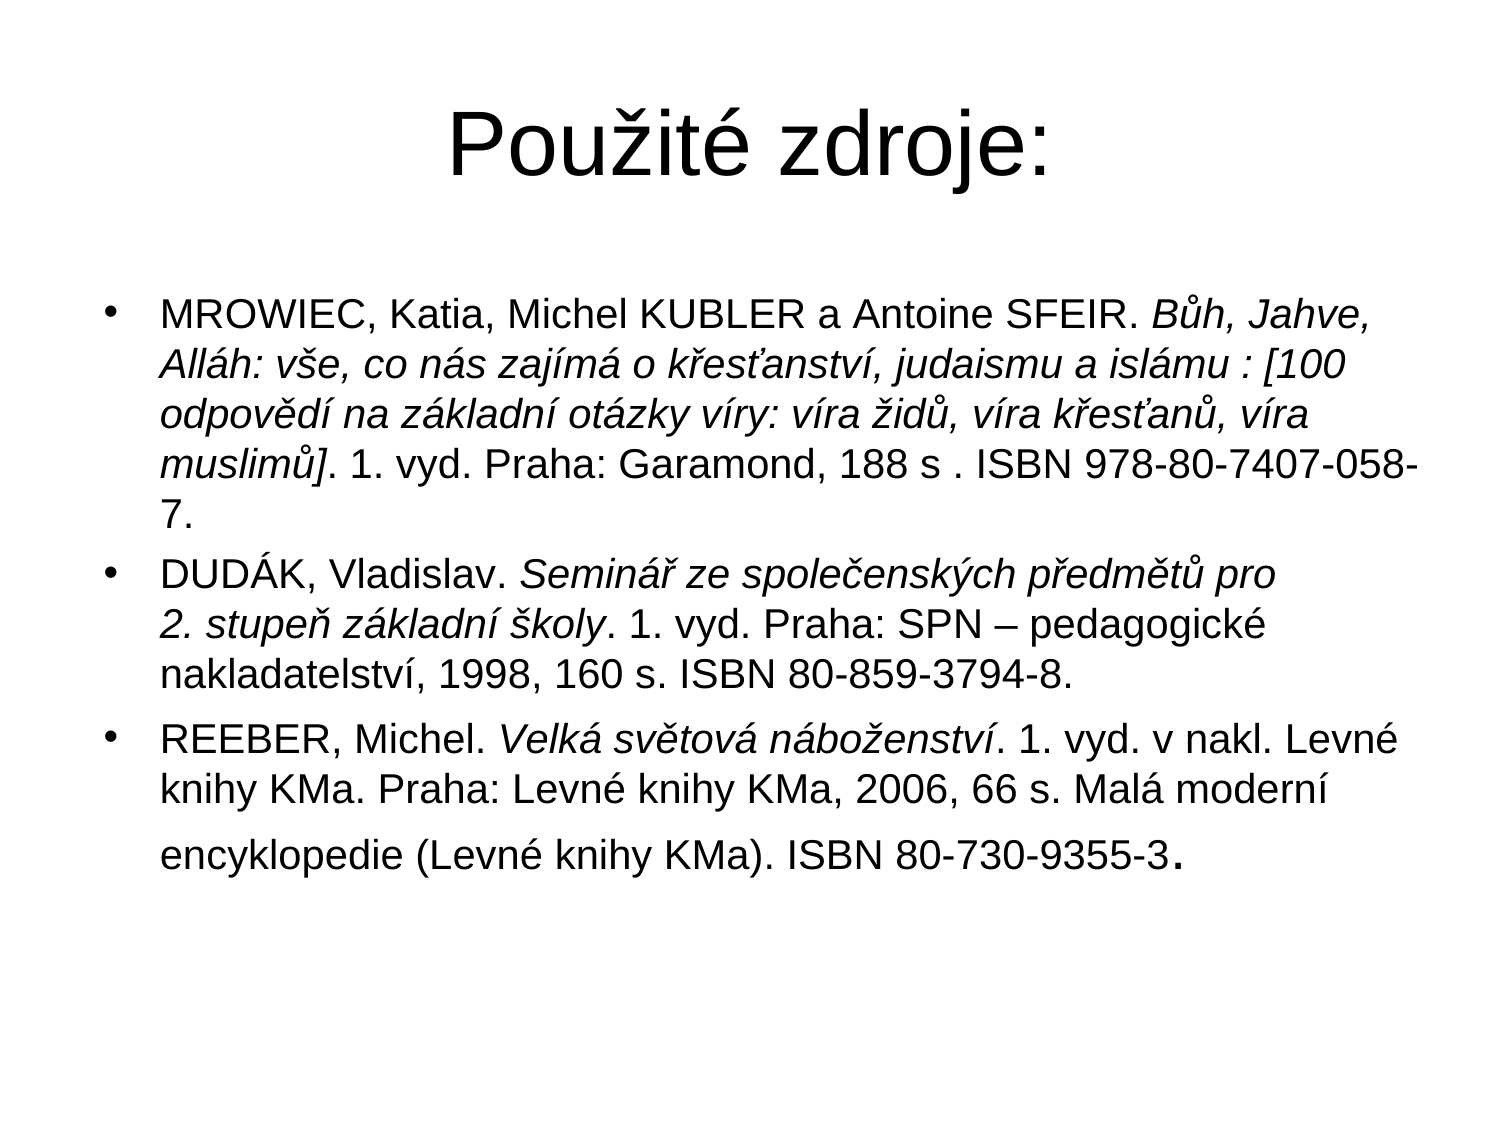

# Použité zdroje:
MROWIEC, Katia, Michel KUBLER a Antoine SFEIR. Bůh, Jahve, Alláh: vše, co nás zajímá o křesťanství, judaismu a islámu : [100 odpovědí na základní otázky víry: víra židů, víra křesťanů, víra muslimů]. 1. vyd. Praha: Garamond, 188 s . ISBN 978-80-7407-058-7.
DUDÁK, Vladislav. Seminář ze společenských předmětů pro
2. stupeň základní školy. 1. vyd. Praha: SPN – pedagogické nakladatelství, 1998, 160 s. ISBN 80-859-3794-8.
REEBER, Michel. Velká světová náboženství. 1. vyd. v nakl. Levné knihy KMa. Praha: Levné knihy KMa, 2006, 66 s. Malá moderní encyklopedie (Levné knihy KMa). ISBN 80-730-9355-3.